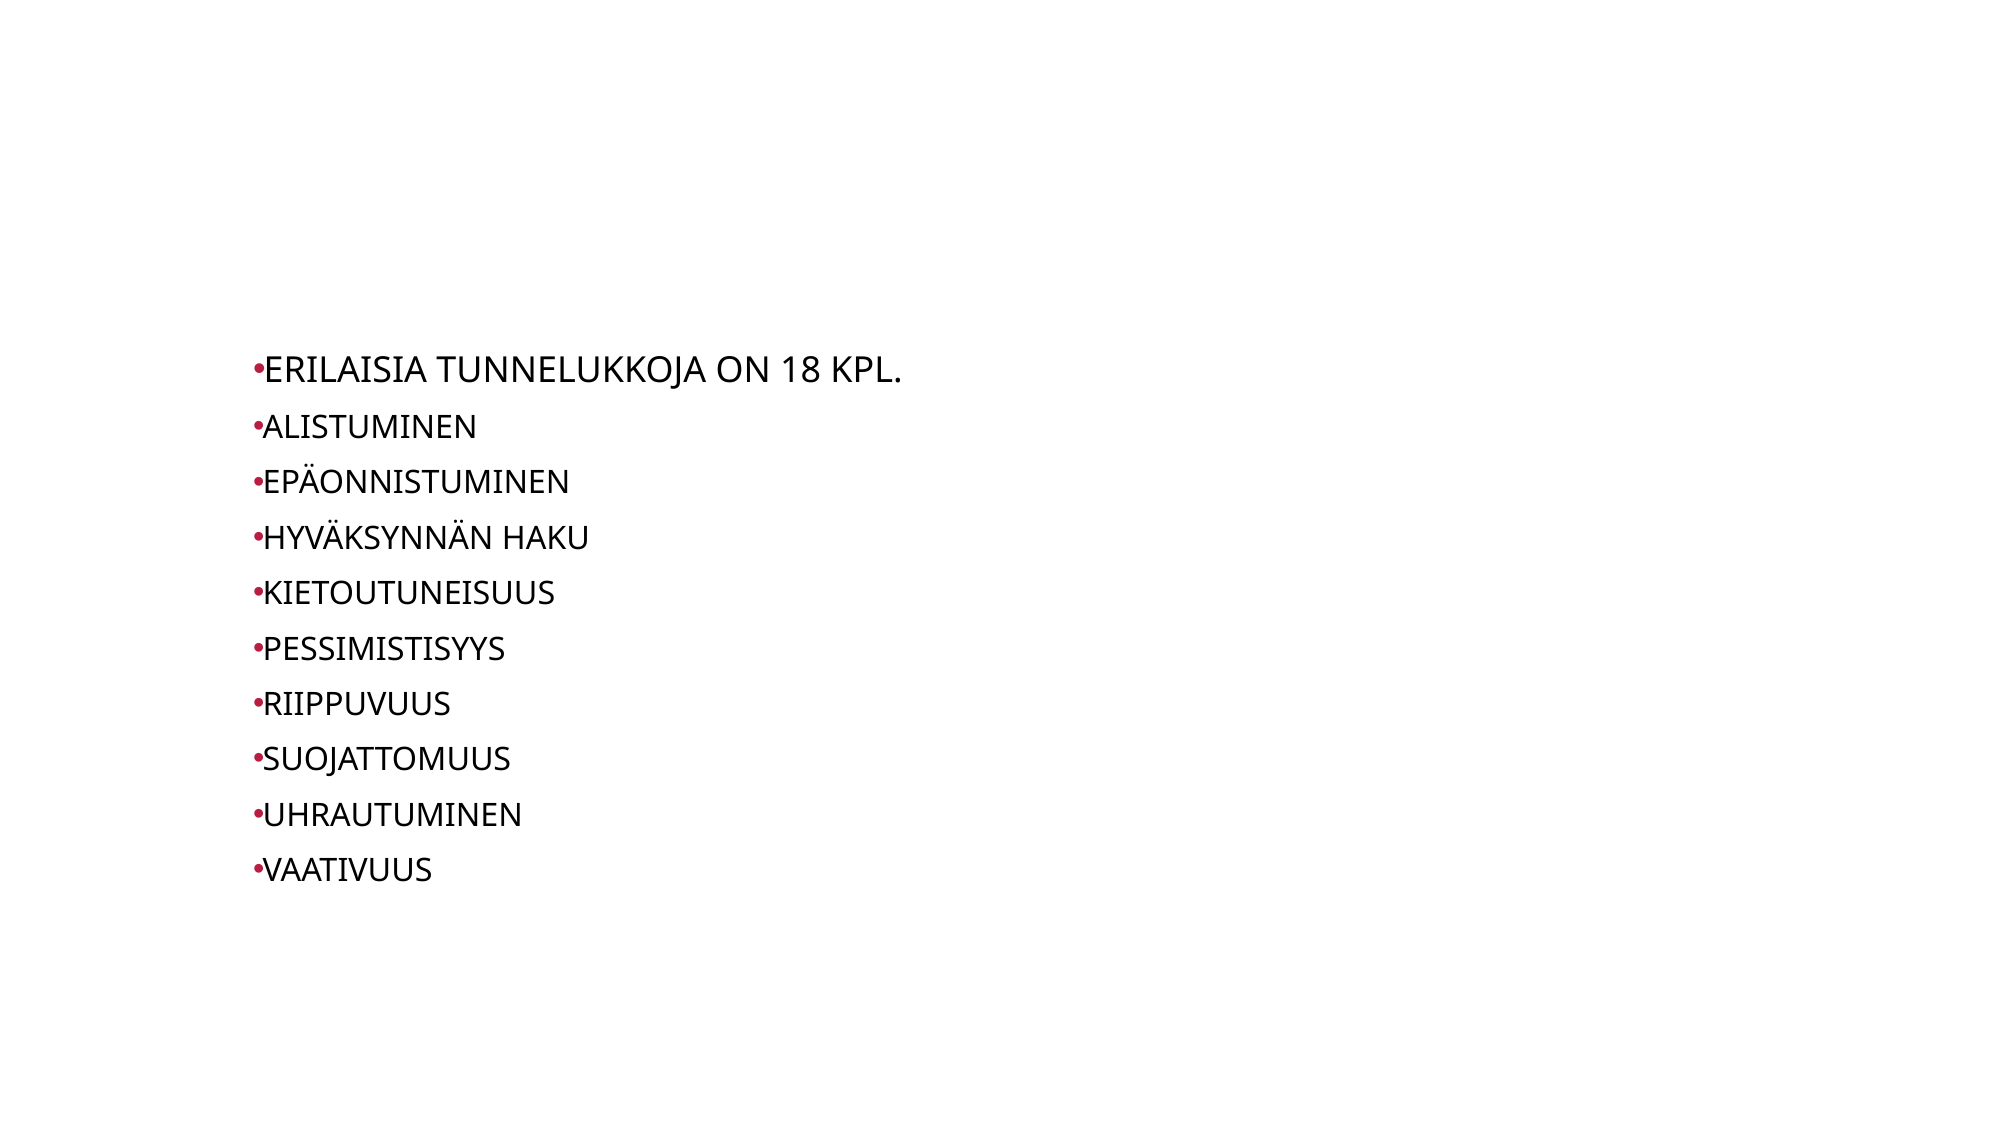

#
ERILAISIA TUNNELUKKOJA ON 18 KPL.
ALISTUMINEN
EPÄONNISTUMINEN
HYVÄKSYNNÄN HAKU
KIETOUTUNEISUUS
PESSIMISTISYYS
RIIPPUVUUS
SUOJATTOMUUS
UHRAUTUMINEN
VAATIVUUS